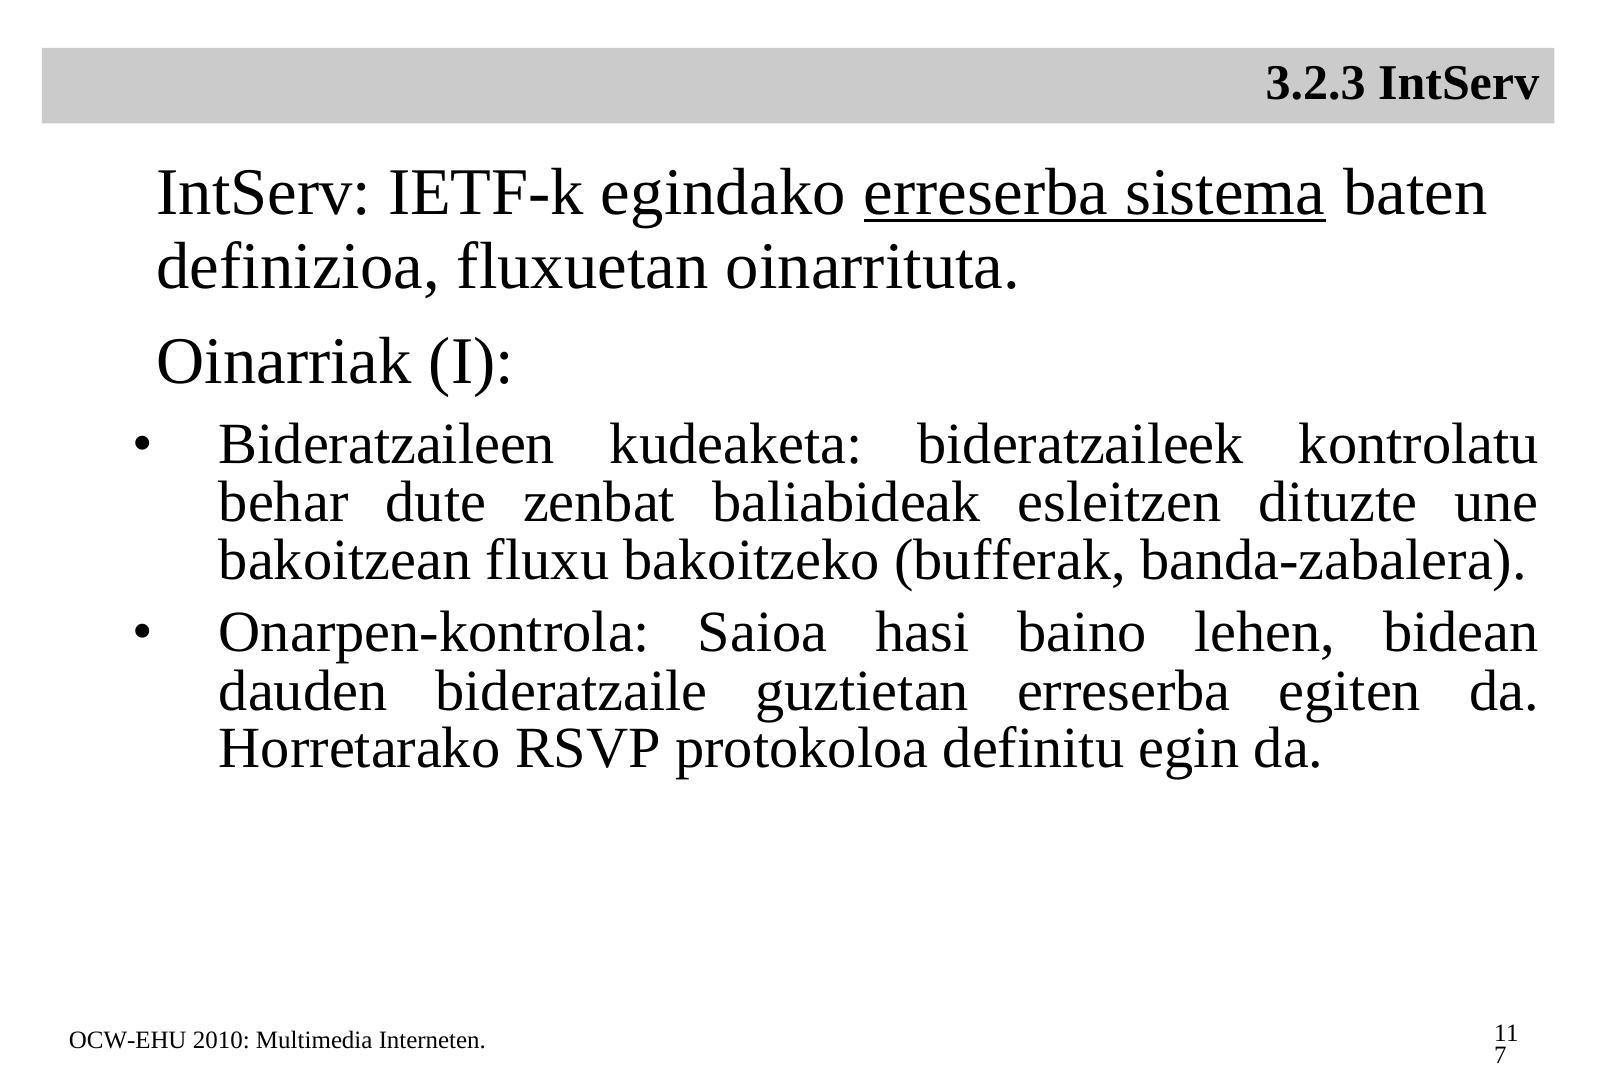

3.2.3 IntServ
# IntServ: IETF-k egindako erreserba sistema baten definizioa, fluxuetan oinarrituta.
Oinarriak (I):
Bideratzaileen kudeaketa: bideratzaileek kontrolatu behar dute zenbat baliabideak esleitzen dituzte une bakoitzean fluxu bakoitzeko (bufferak, banda-zabalera).
Onarpen-kontrola: Saioa hasi baino lehen, bidean dauden bideratzaile guztietan erreserba egiten da. Horretarako RSVP protokoloa definitu egin da.
117